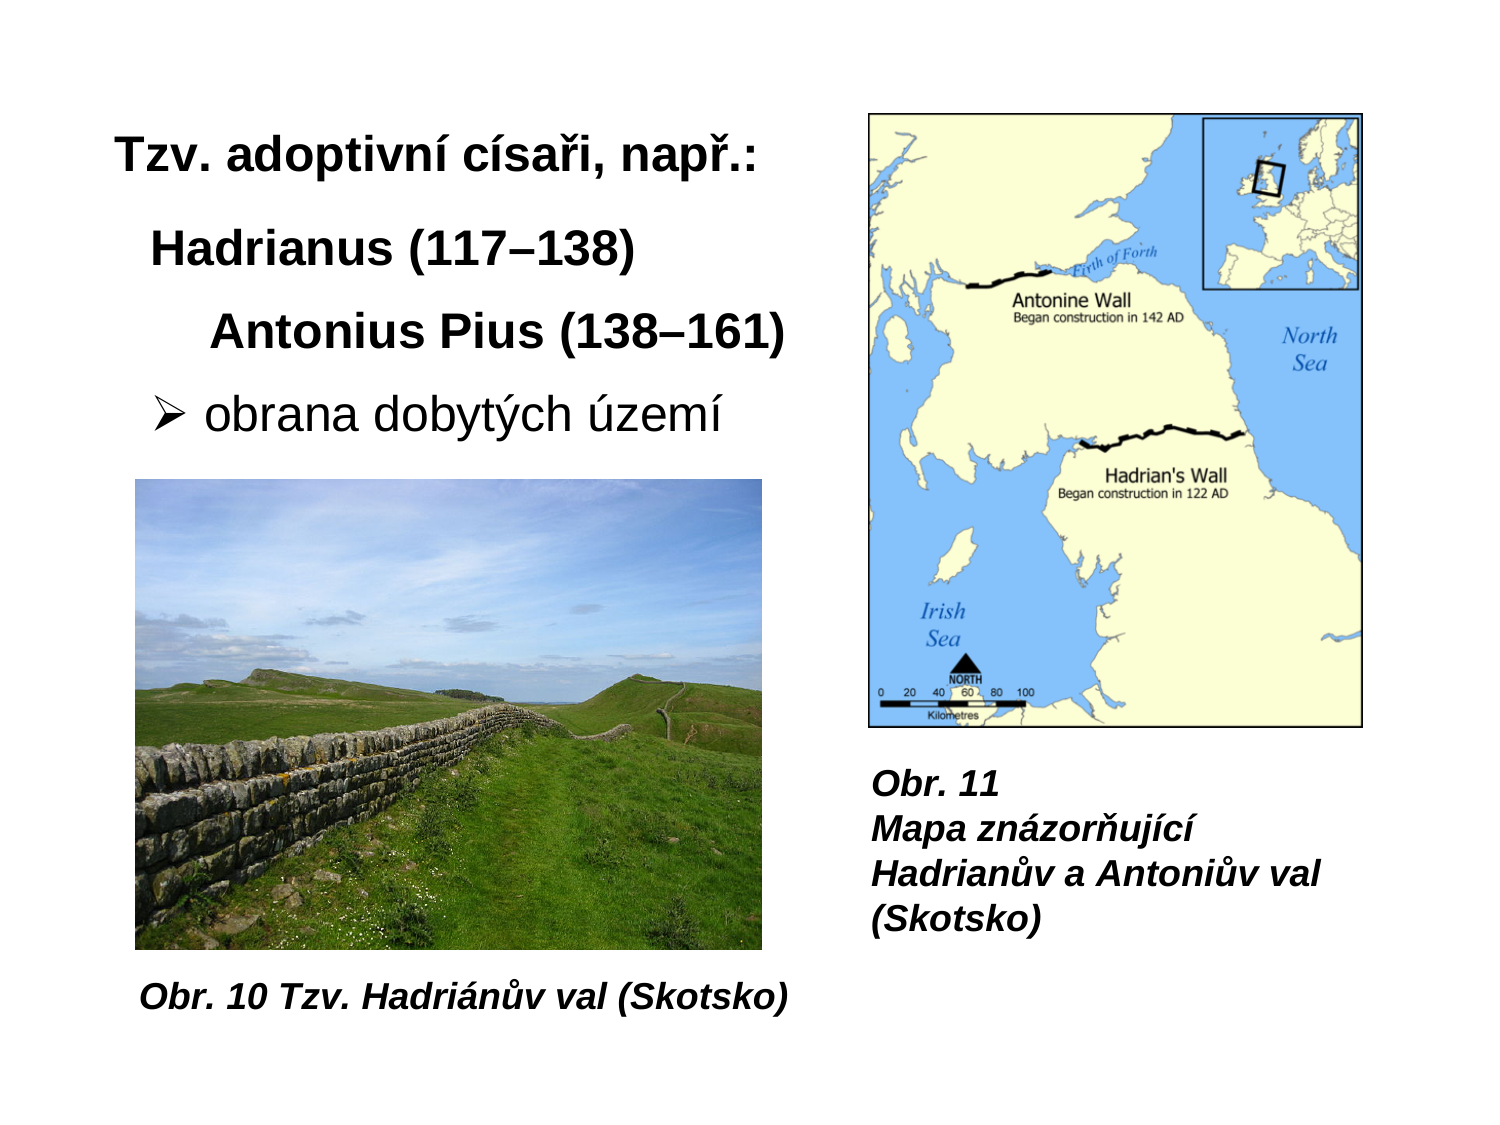

Tzv. adoptivní císaři, např.:
Hadrianus (117–138)
Antonius Pius (138–161)
 obrana dobytých území
Obr. 11
Mapa znázorňující Hadrianův a Antoniův val (Skotsko)
Obr. 10 Tzv. Hadriánův val (Skotsko)